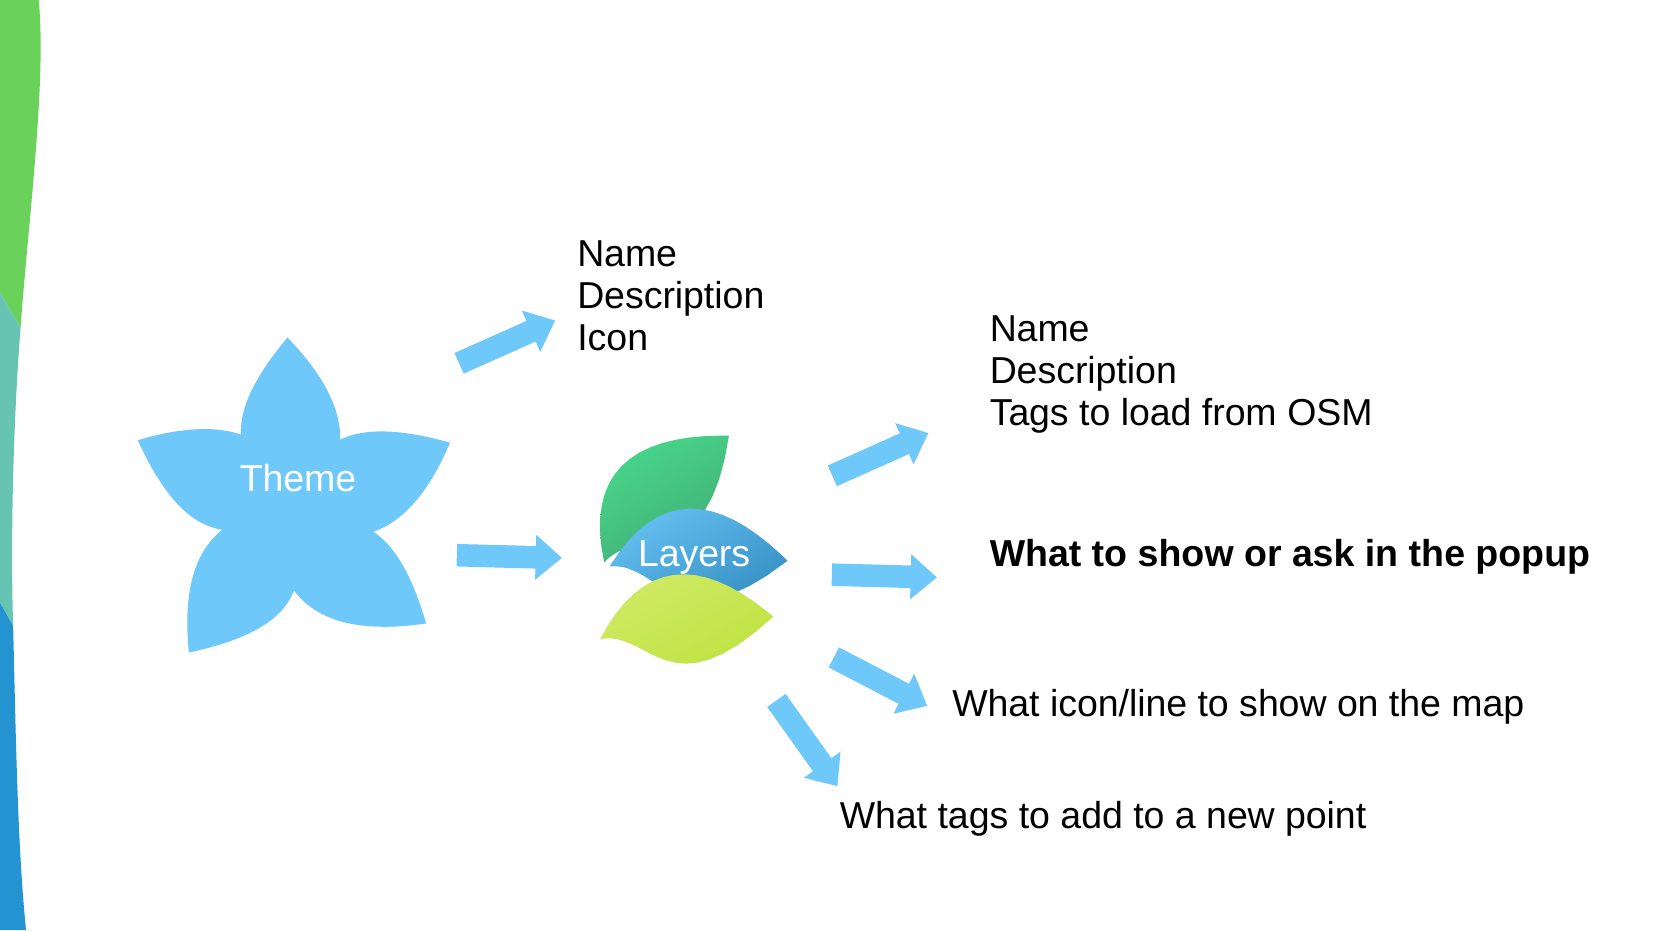

Name
Description
Icon
Name
Description
Tags to load from OSM
Theme
Layers
What to show or ask in the popup
What icon/line to show on the map
What tags to add to a new point